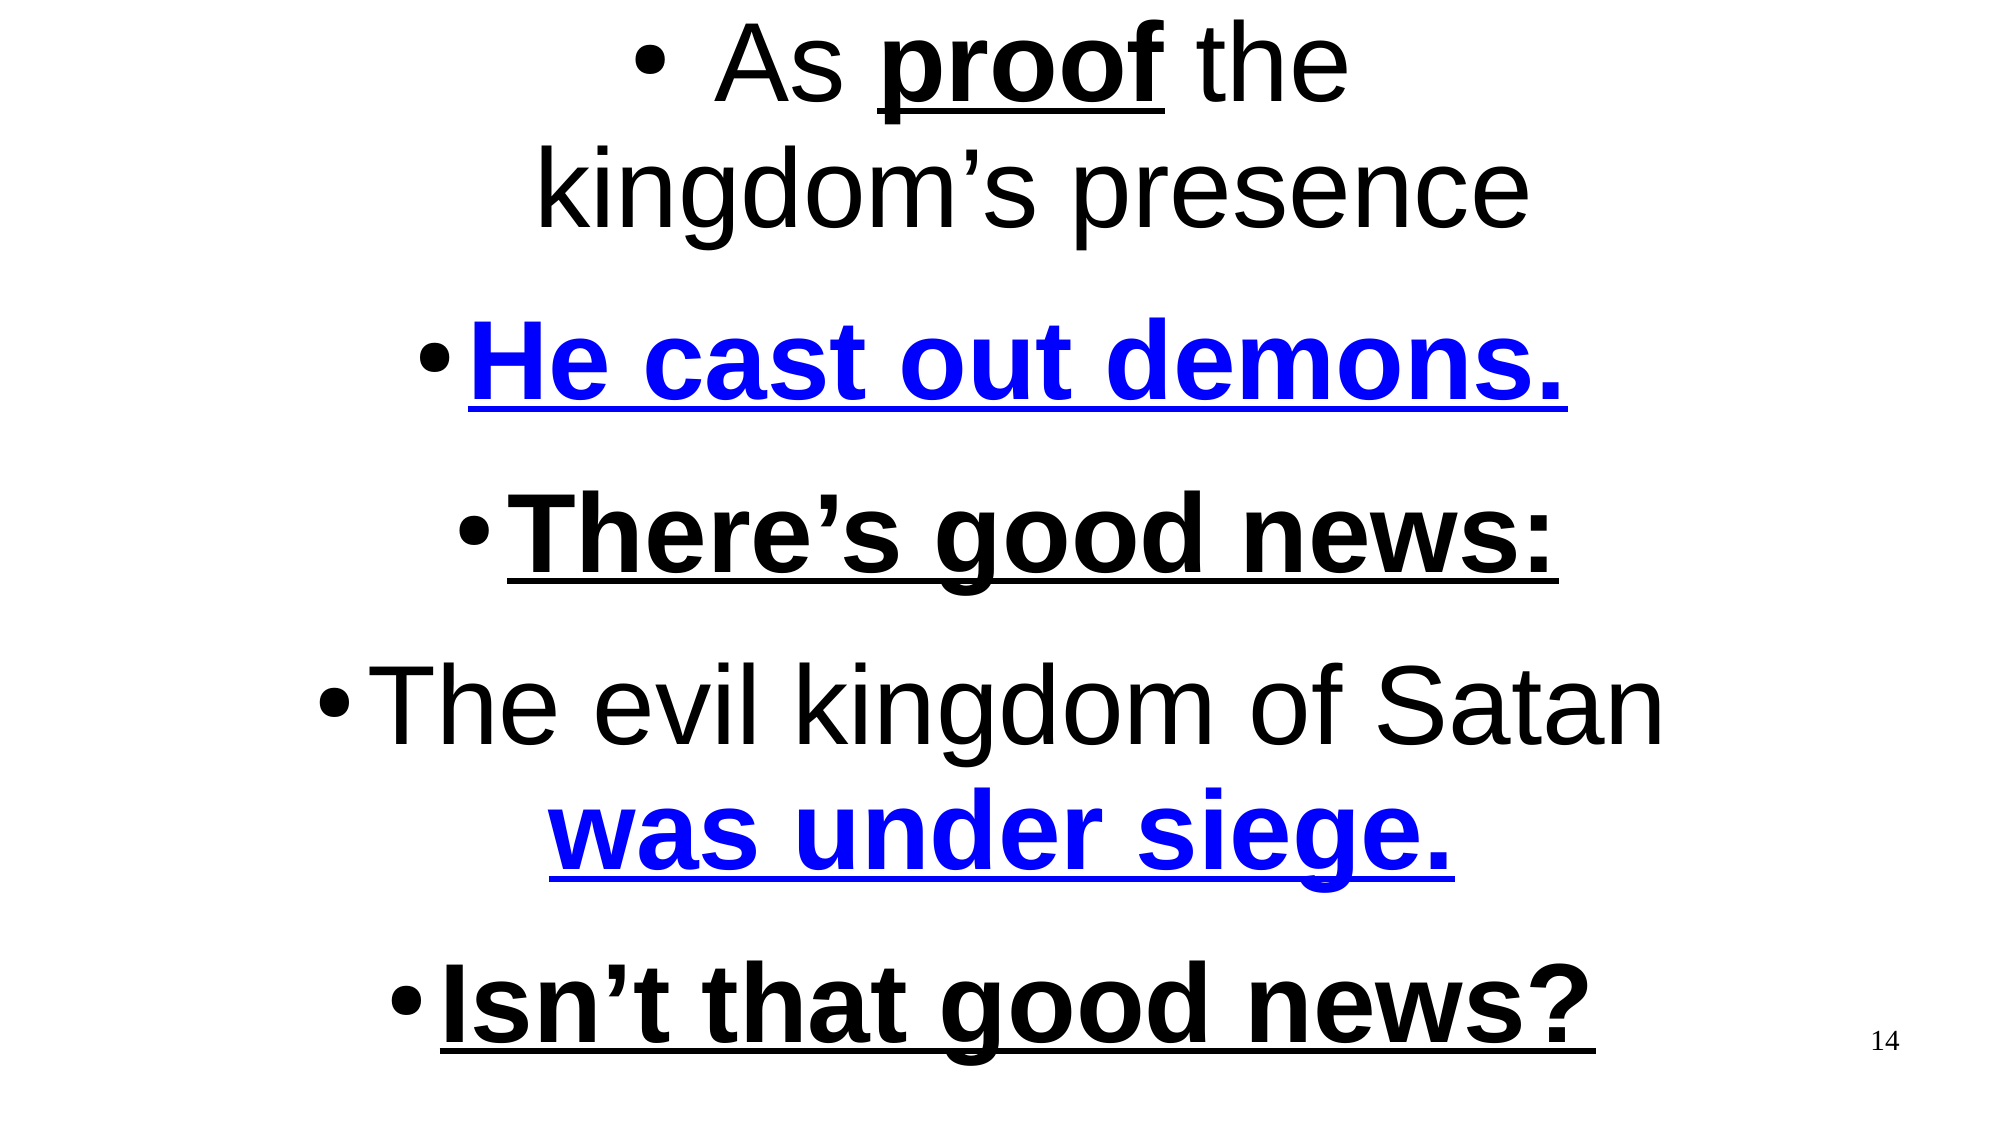

# As proof the kingdom’s presence
He cast out demons.
There’s good news:
The evil kingdom of Satan
was under siege.
Isn’t that good news?
14